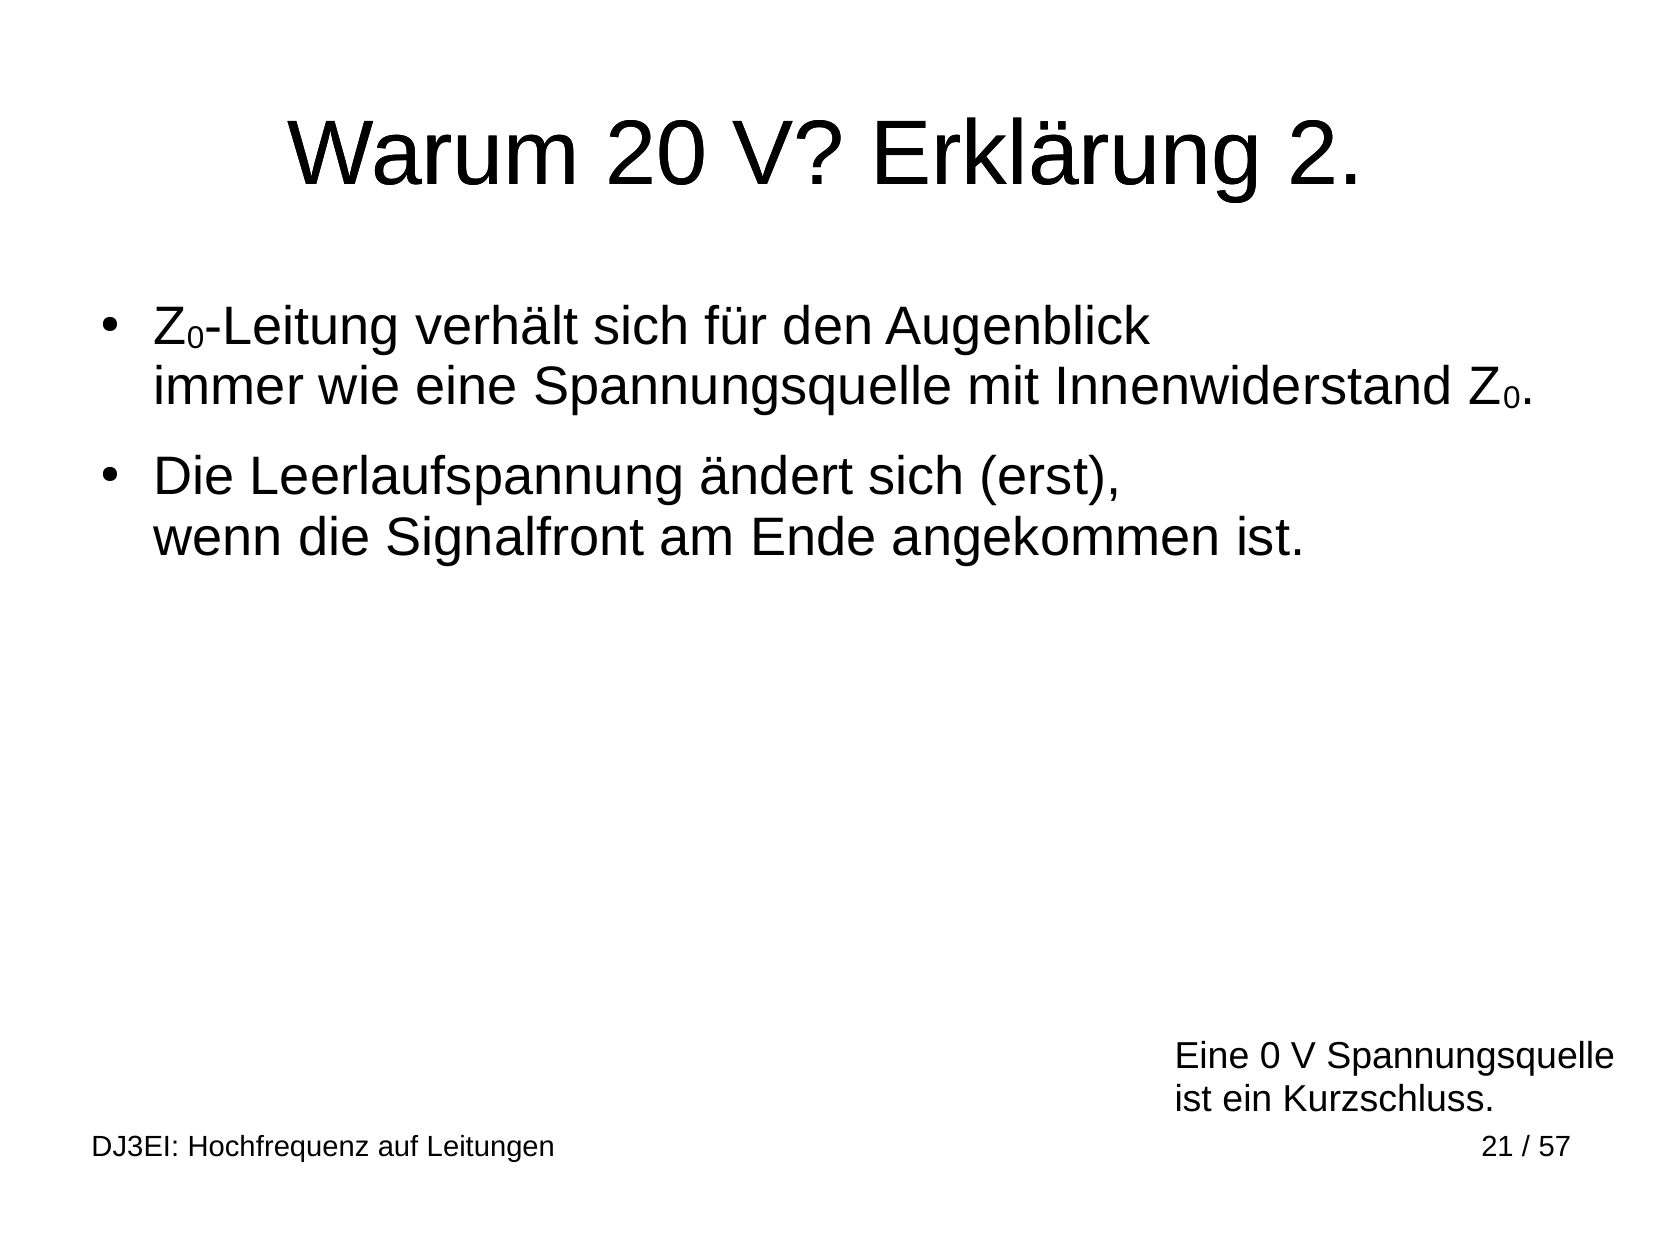

# Warum 20 V? Erklärung 2.
Warum 20 V? Erklärung 2.
Z0-Leitung verhält sich für den Augenblick
immer wie eine Spannungsquelle mit Innenwiderstand Z0.
Die Leerlaufspannung ändert sich (erst),
wenn die Signalfront am Ende angekommen ist.
Eine 0 V Spannungsquelle
ist ein Kurzschluss.